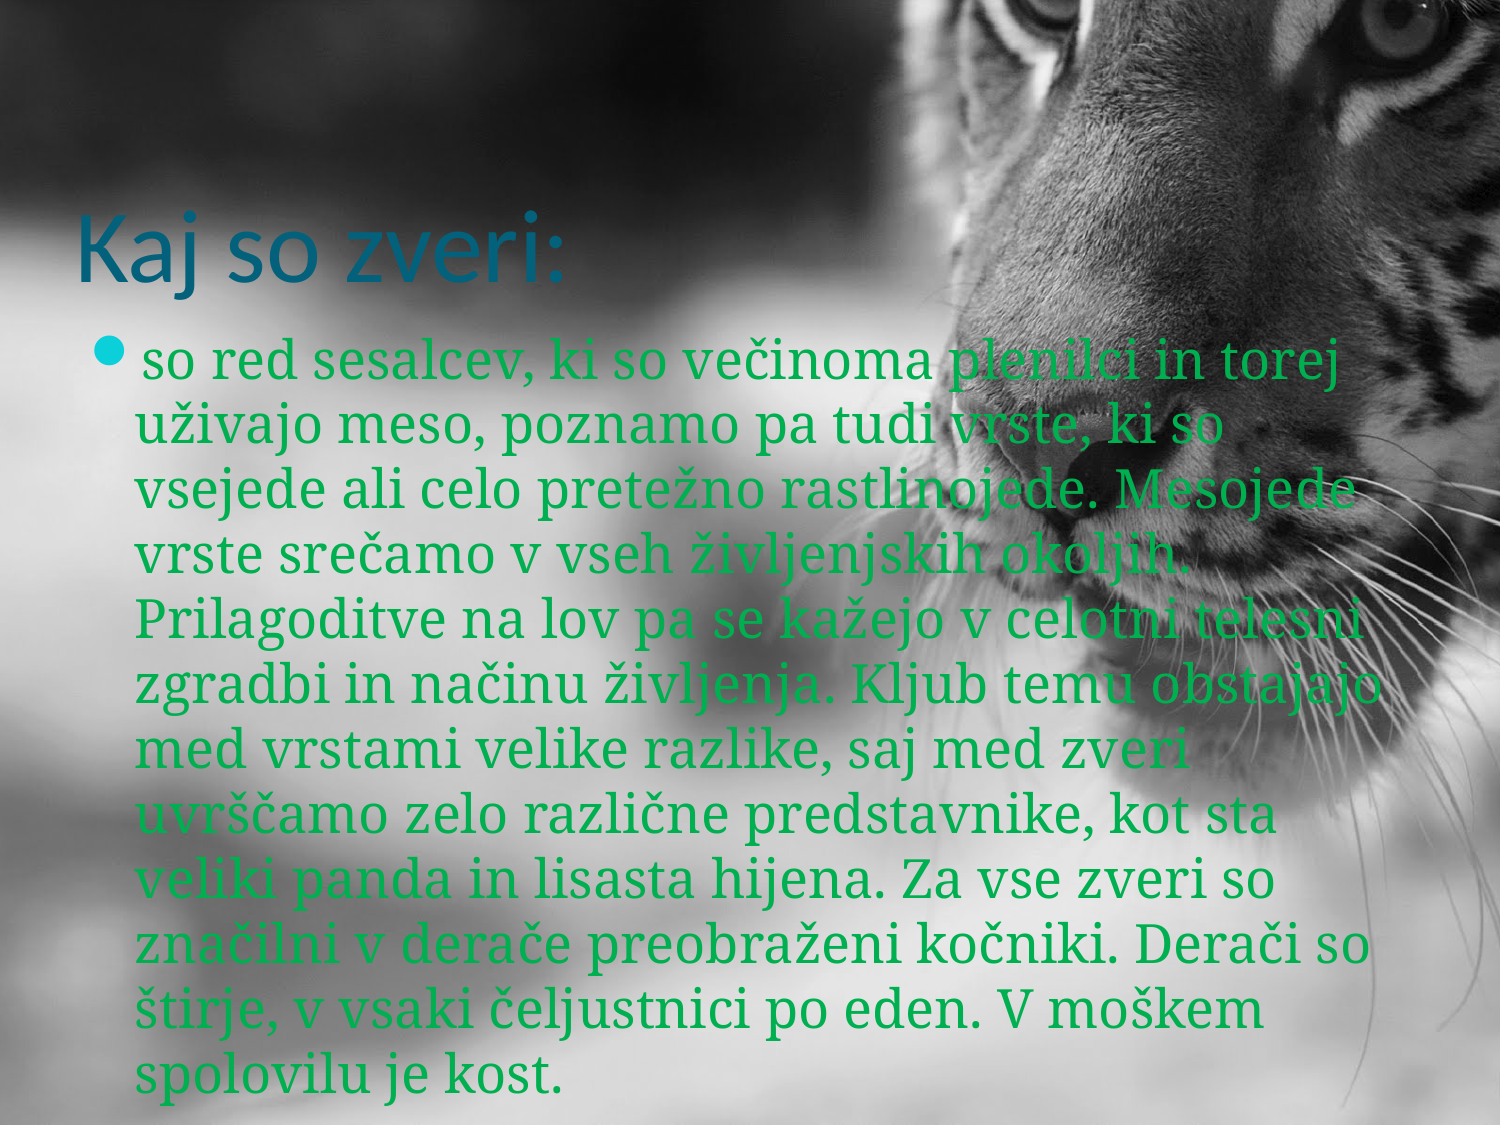

# Kaj so zveri:
so red sesalcev, ki so večinoma plenilci in torej uživajo meso, poznamo pa tudi vrste, ki so vsejede ali celo pretežno rastlinojede. Mesojede vrste srečamo v vseh življenjskih okoljih. Prilagoditve na lov pa se kažejo v celotni telesni zgradbi in načinu življenja. Kljub temu obstajajo med vrstami velike razlike, saj med zveri uvrščamo zelo različne predstavnike, kot sta veliki panda in lisasta hijena. Za vse zveri so značilni v derače preobraženi kočniki. Derači so štirje, v vsaki čeljustnici po eden. V moškem spolovilu je kost.